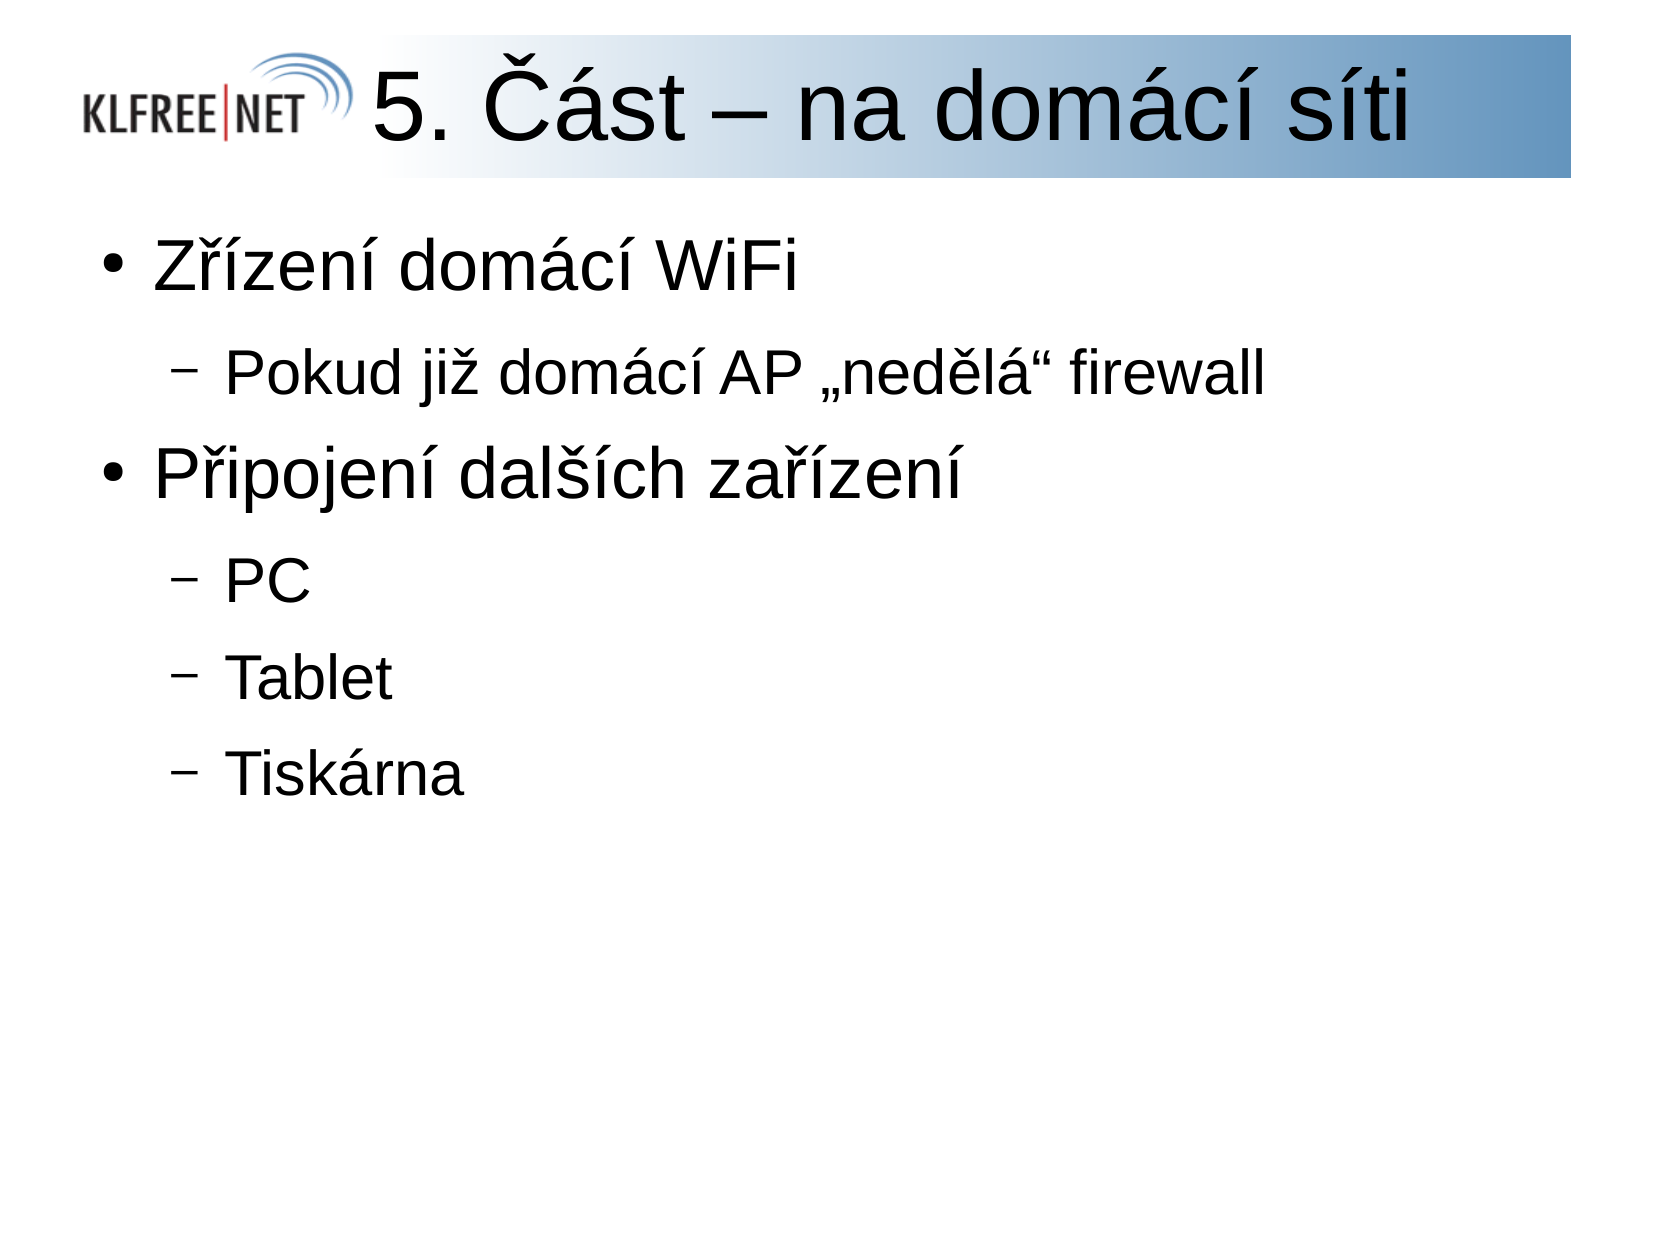

# 5. Část – na domácí síti
Zřízení domácí WiFi
Pokud již domácí AP „nedělá“ firewall
Připojení dalších zařízení
PC
Tablet
Tiskárna